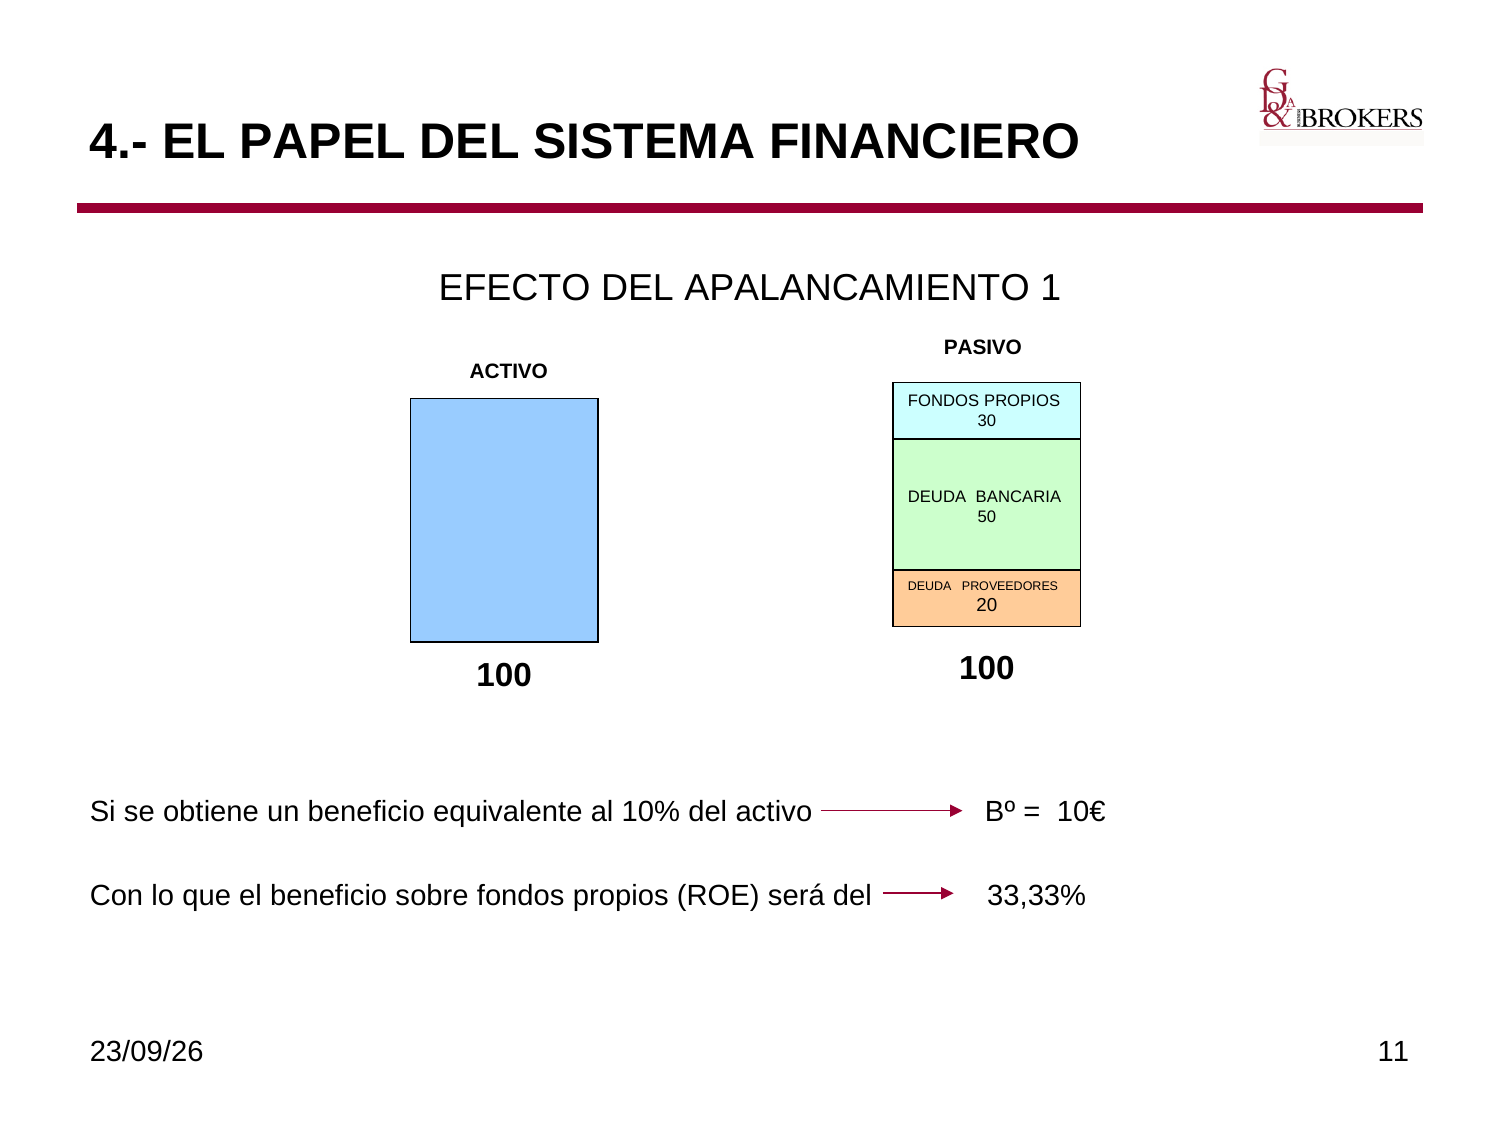

# 4.- EL PAPEL DEL SISTEMA FINANCIERO
EFECTO DEL APALANCAMIENTO 1
Si se obtiene un beneficio equivalente al 10% del activo Bº = 10€
Con lo que el beneficio sobre fondos propios (ROE) será del 33,33%
PASIVO
FONDOS PROPIOS
30
DEUDA BANCARIA
50
DEUDA PROVEEDORES
20
100
ACTIVO
100
11